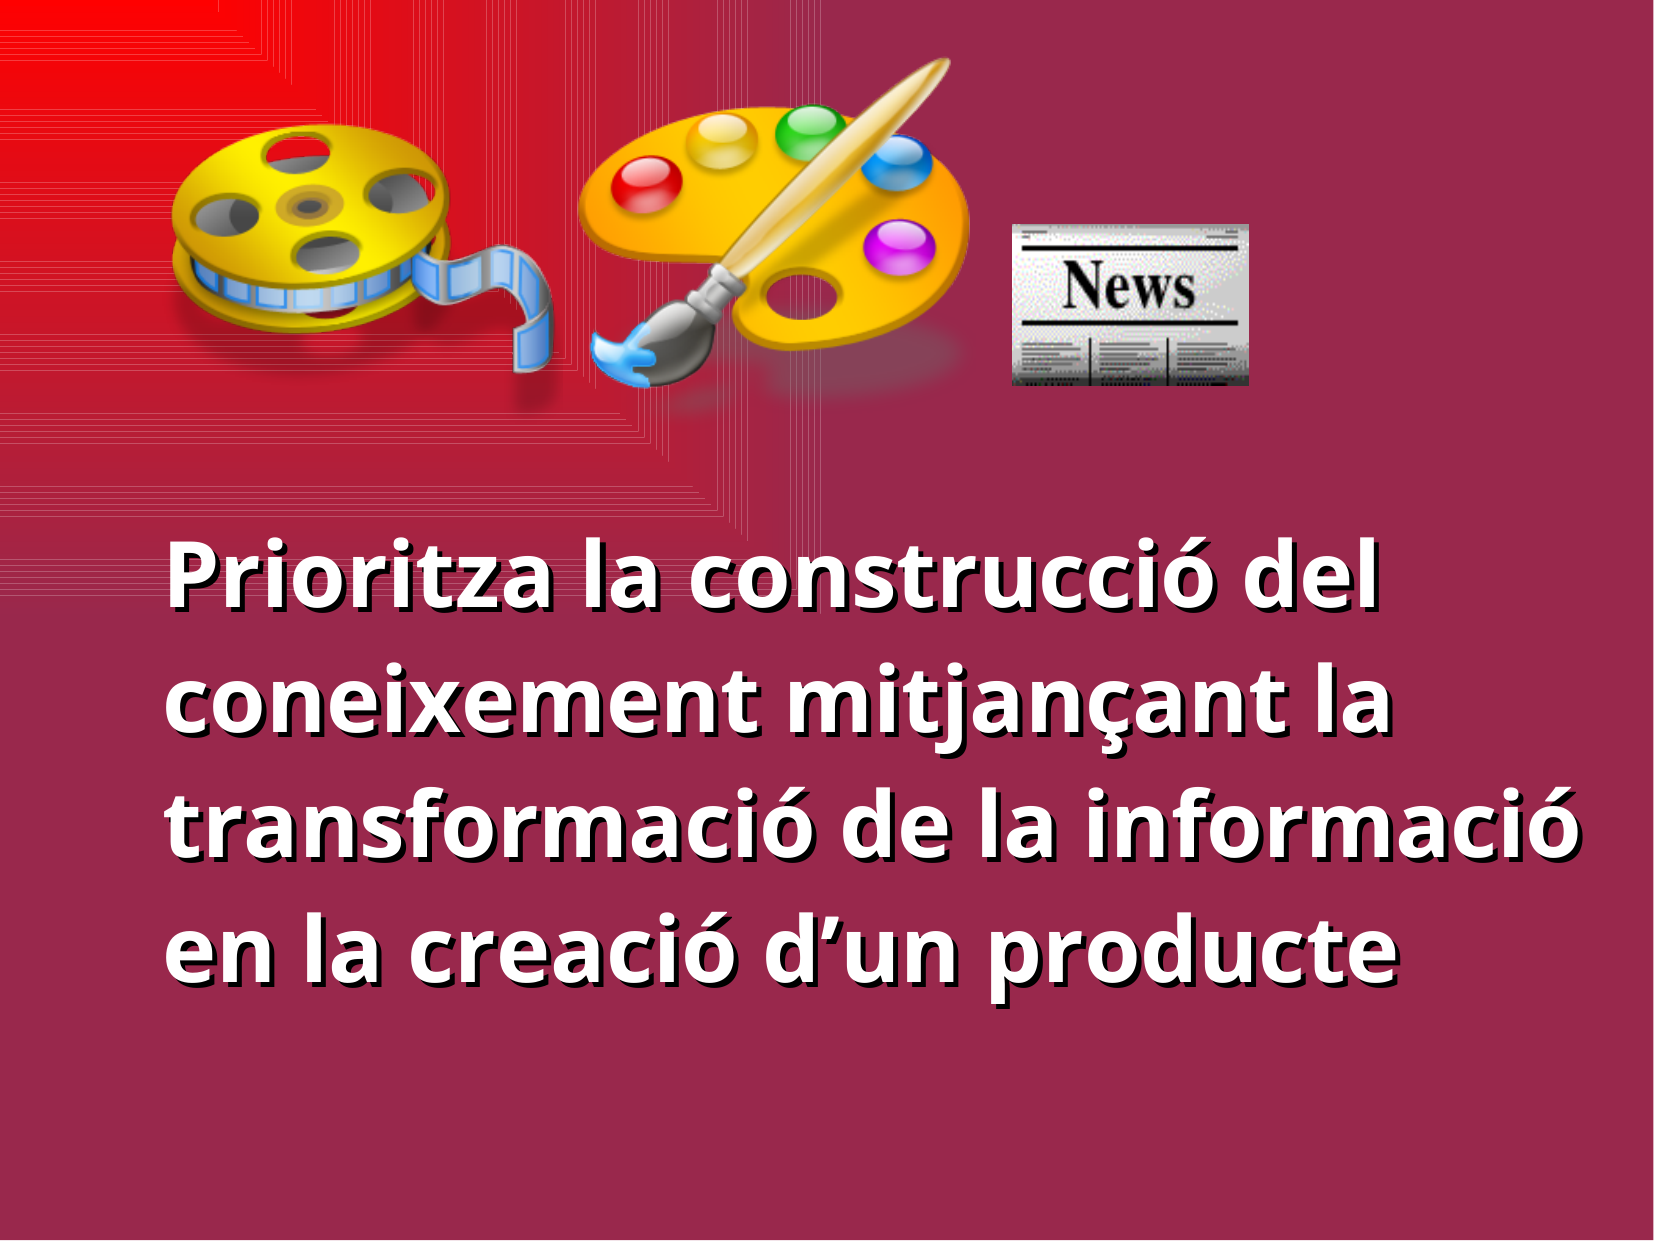

prioritza d’un producte
Prioritza la construcció del coneixement mitjançant la transformació de la informació en la creació d’un producte